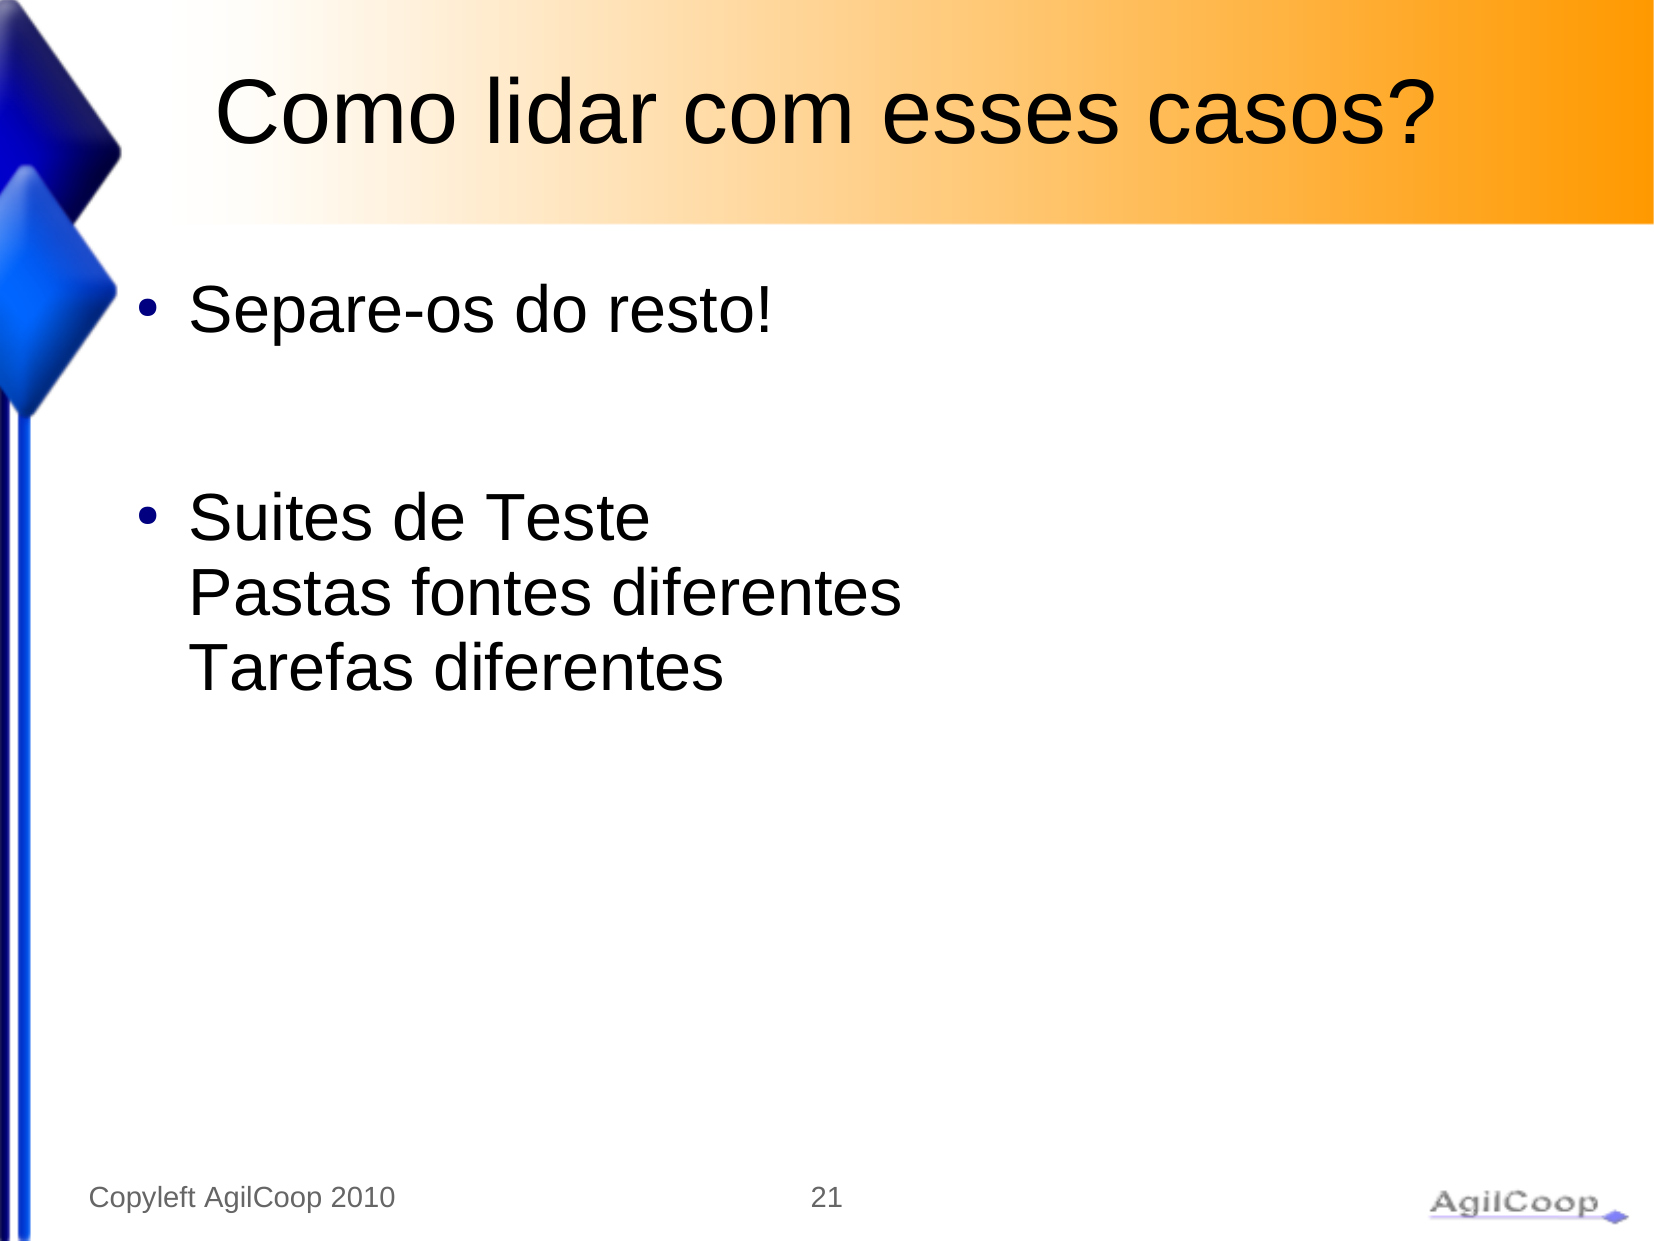

# Como lidar com esses casos?
Separe-os do resto!
Suites de Teste
Pastas fontes diferentes
Tarefas diferentes
21
Copyleft AgilCoop 2010